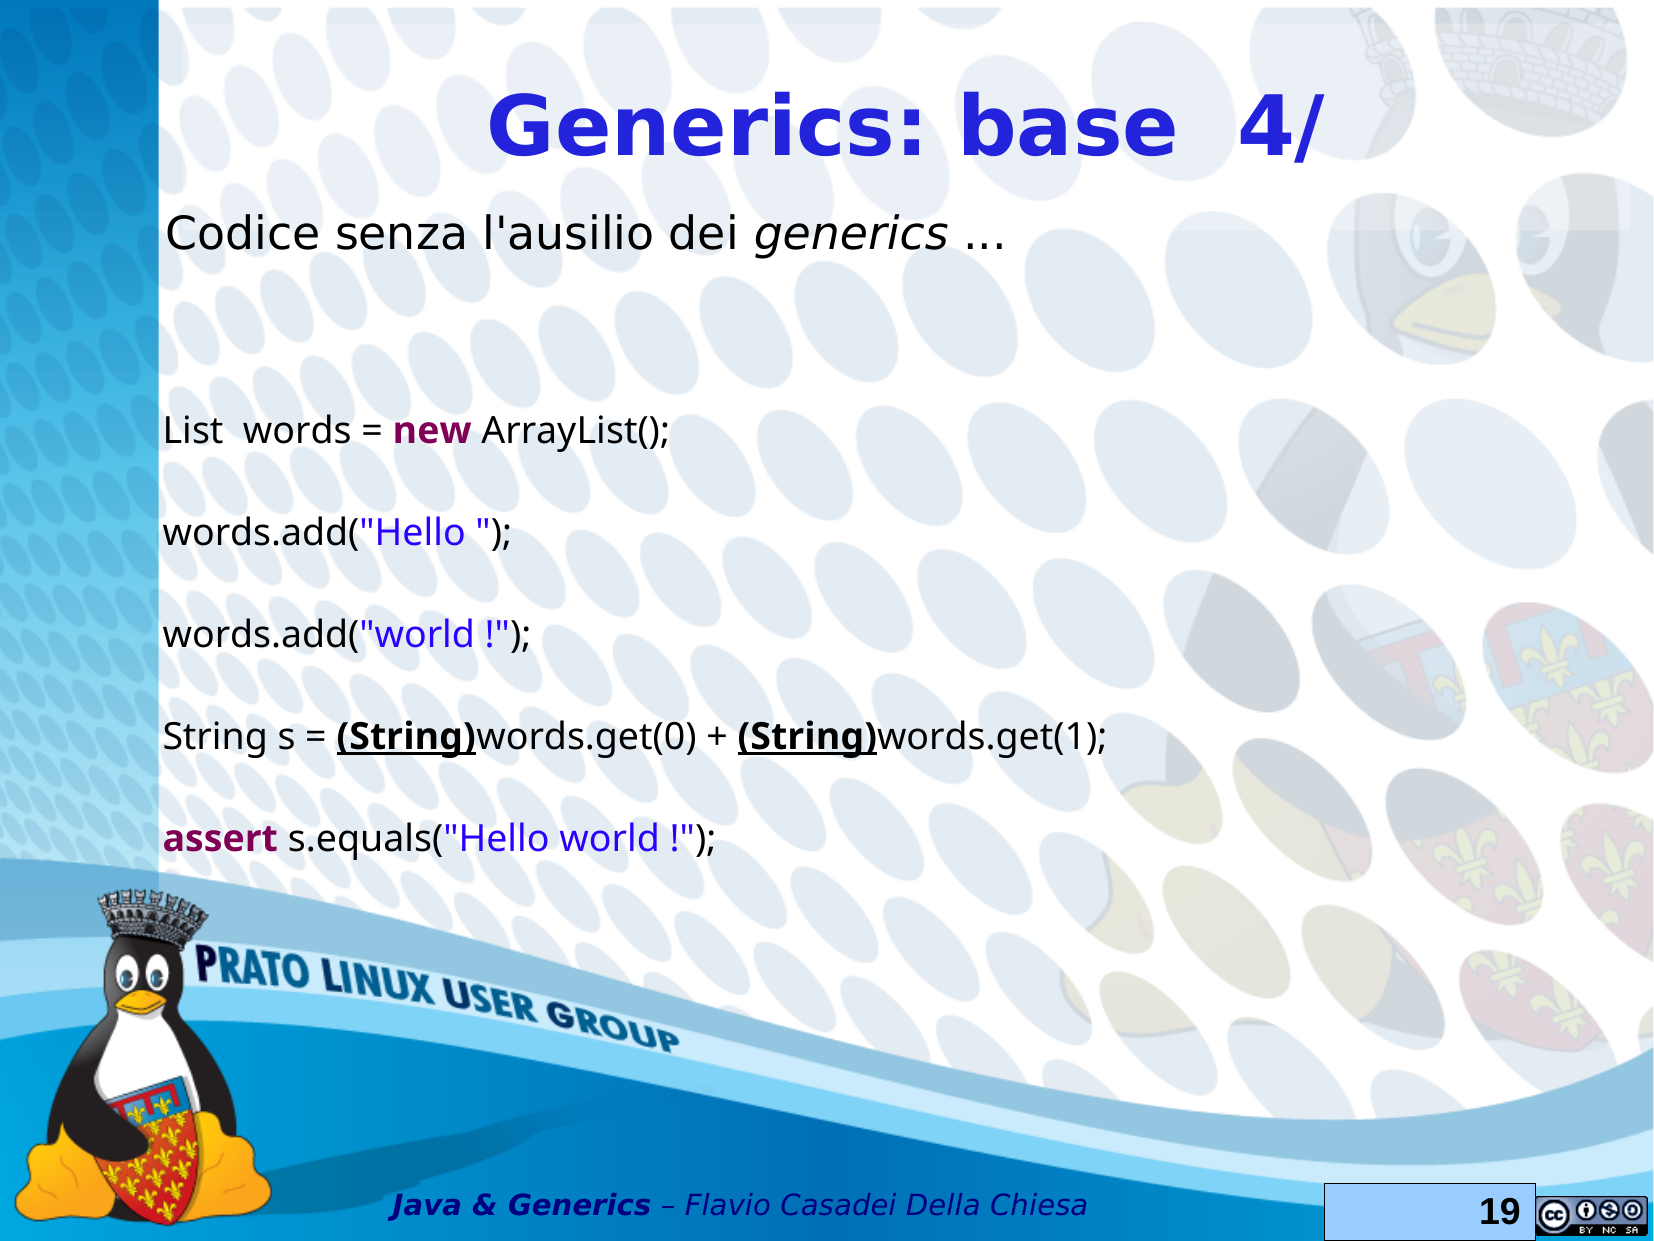

# Generics: base 4/
Codice senza l'ausilio dei generics ...
List words = new ArrayList();
words.add("Hello ");
words.add("world !");
String s = (String)words.get(0) + (String)words.get(1);
assert s.equals("Hello world !");